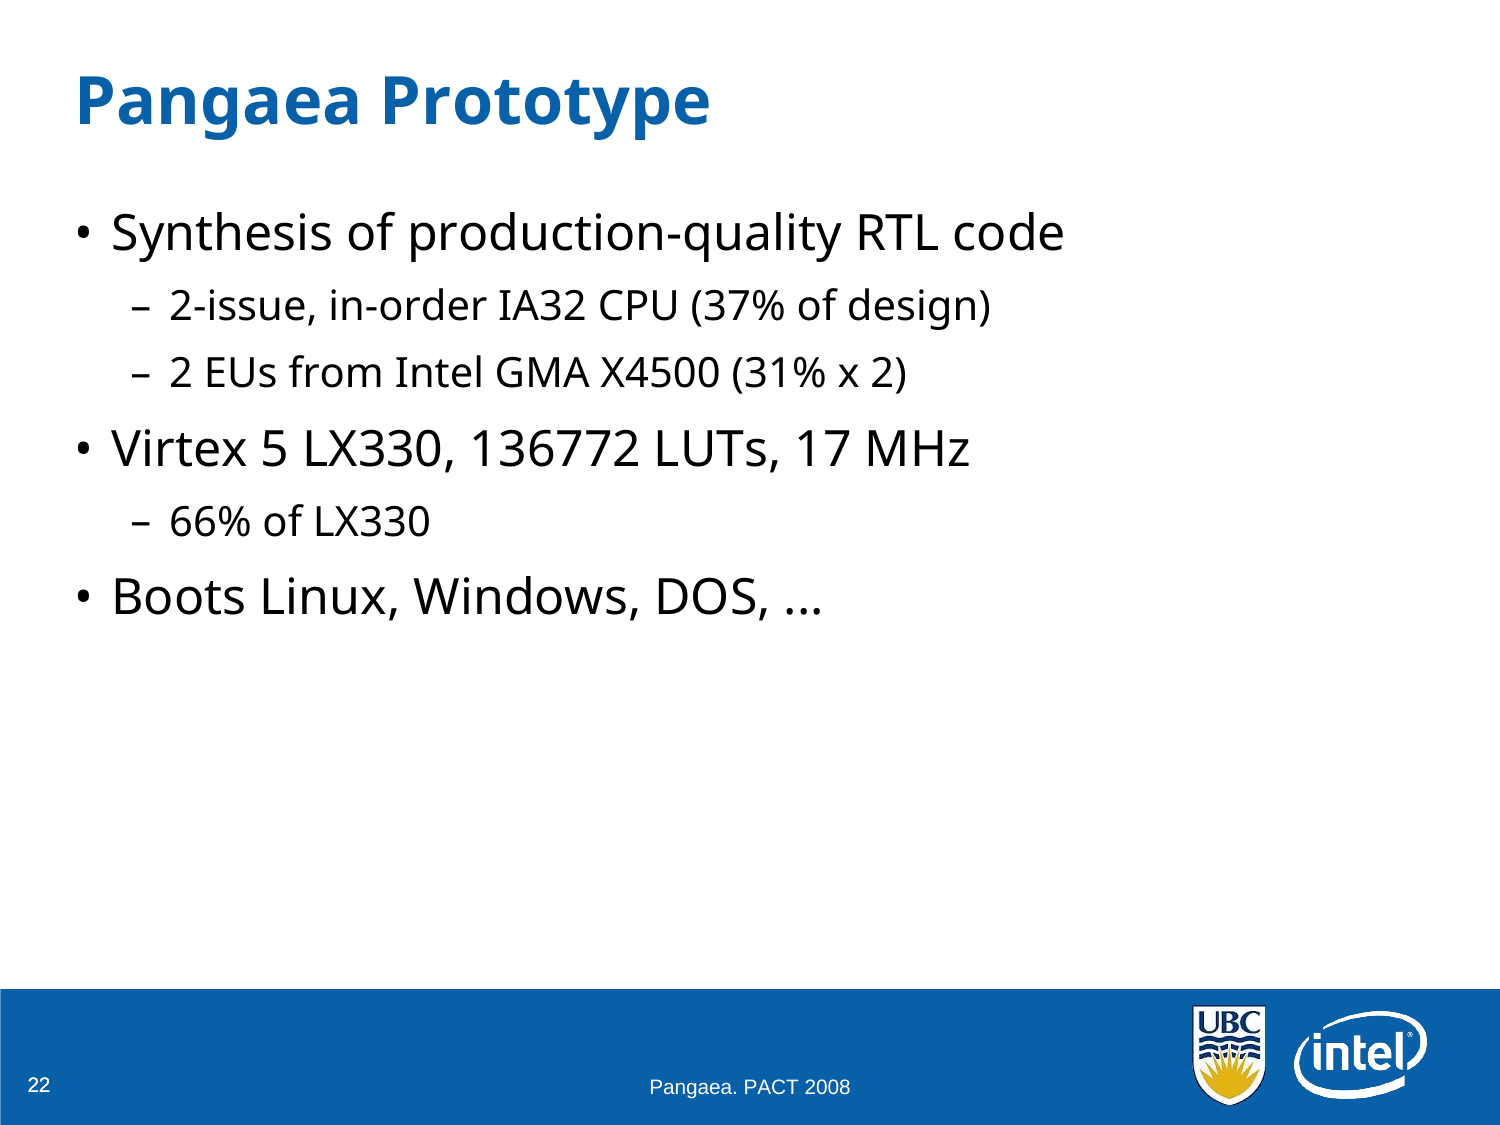

# Pangaea Prototype
Synthesis of production-quality RTL code
2-issue, in-order IA32 CPU (37% of design)
2 EUs from Intel GMA X4500 (31% x 2)
Virtex 5 LX330, 136772 LUTs, 17 MHz
66% of LX330
Boots Linux, Windows, DOS, ...